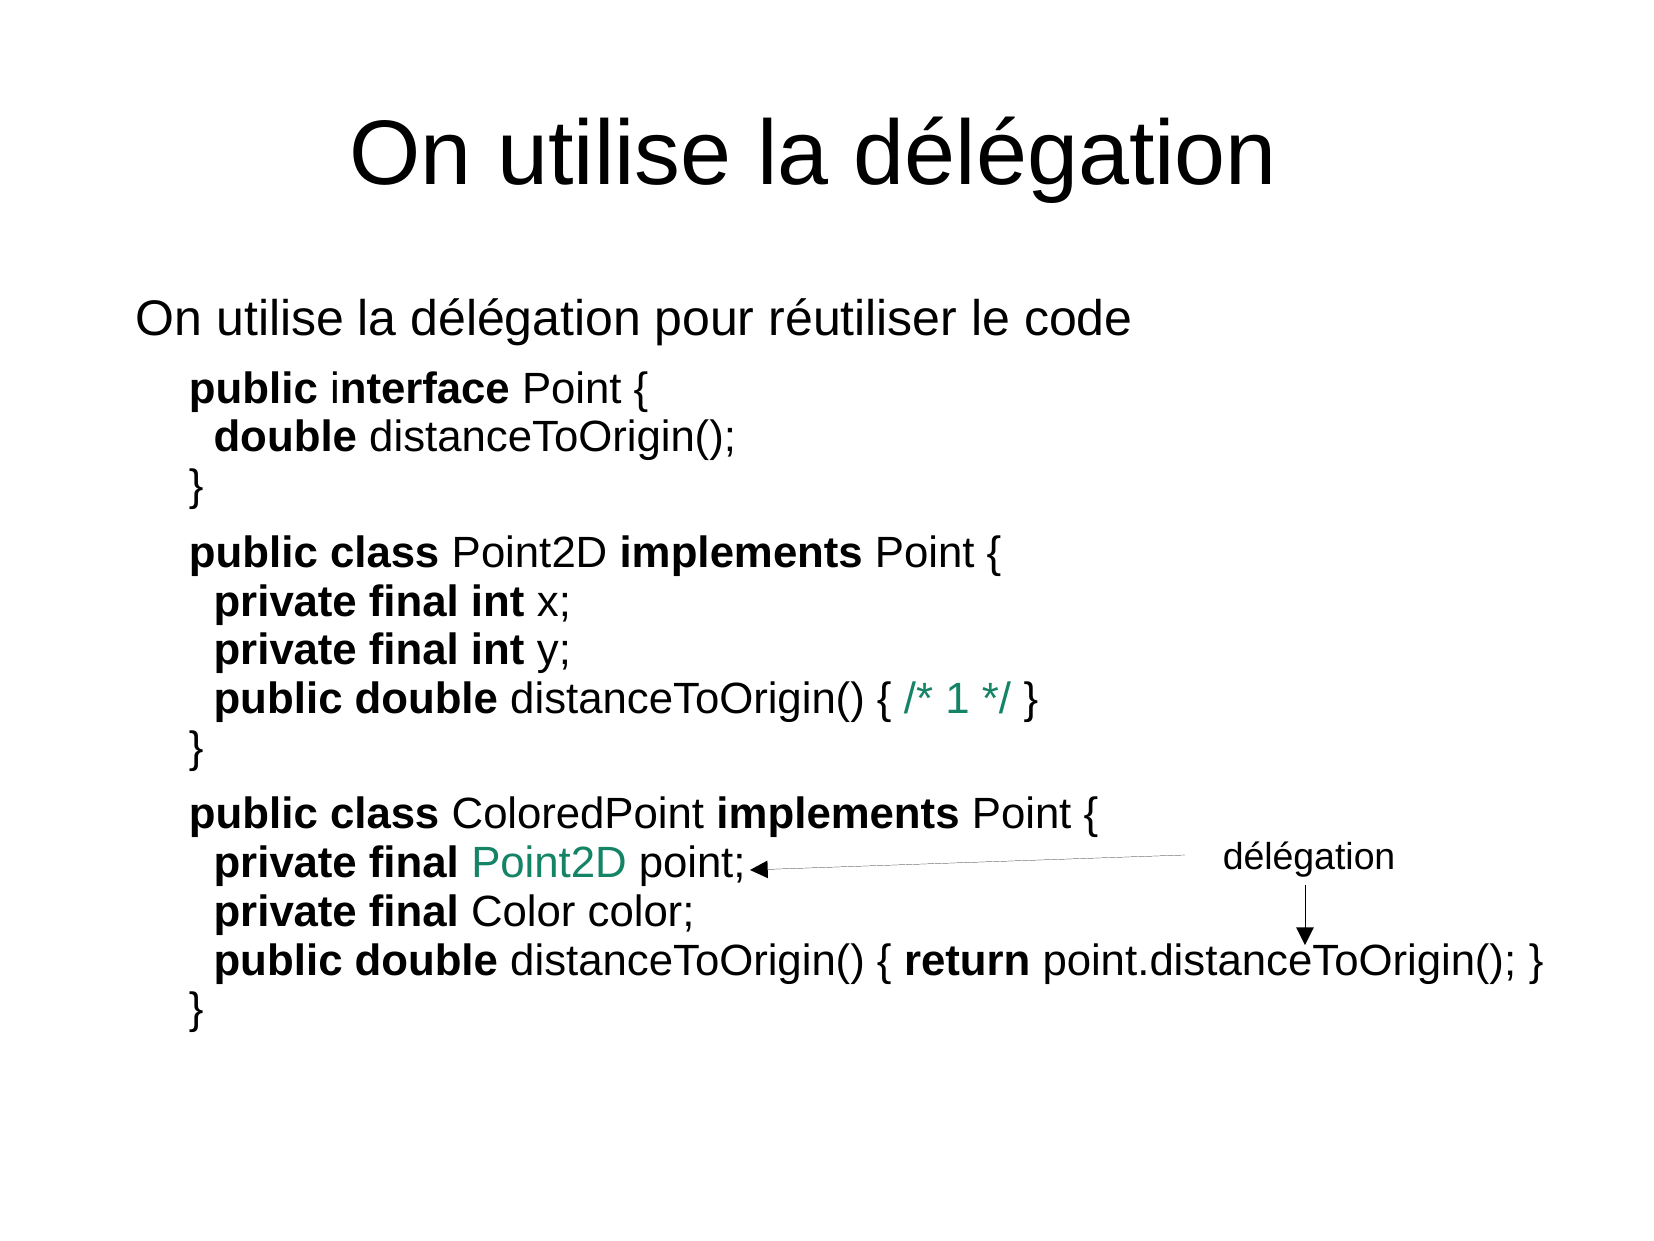

# On utilise la délégation
On utilise la délégation pour réutiliser le code
public interface Point {
 double distanceToOrigin();
}
public class Point2D implements Point {
 private final int x;
 private final int y;
 public double distanceToOrigin() { /* 1 */ }
}
public class ColoredPoint implements Point {
 private final Point2D point;
 private final Color color;
 public double distanceToOrigin() { return point.distanceToOrigin(); }
}
délégation